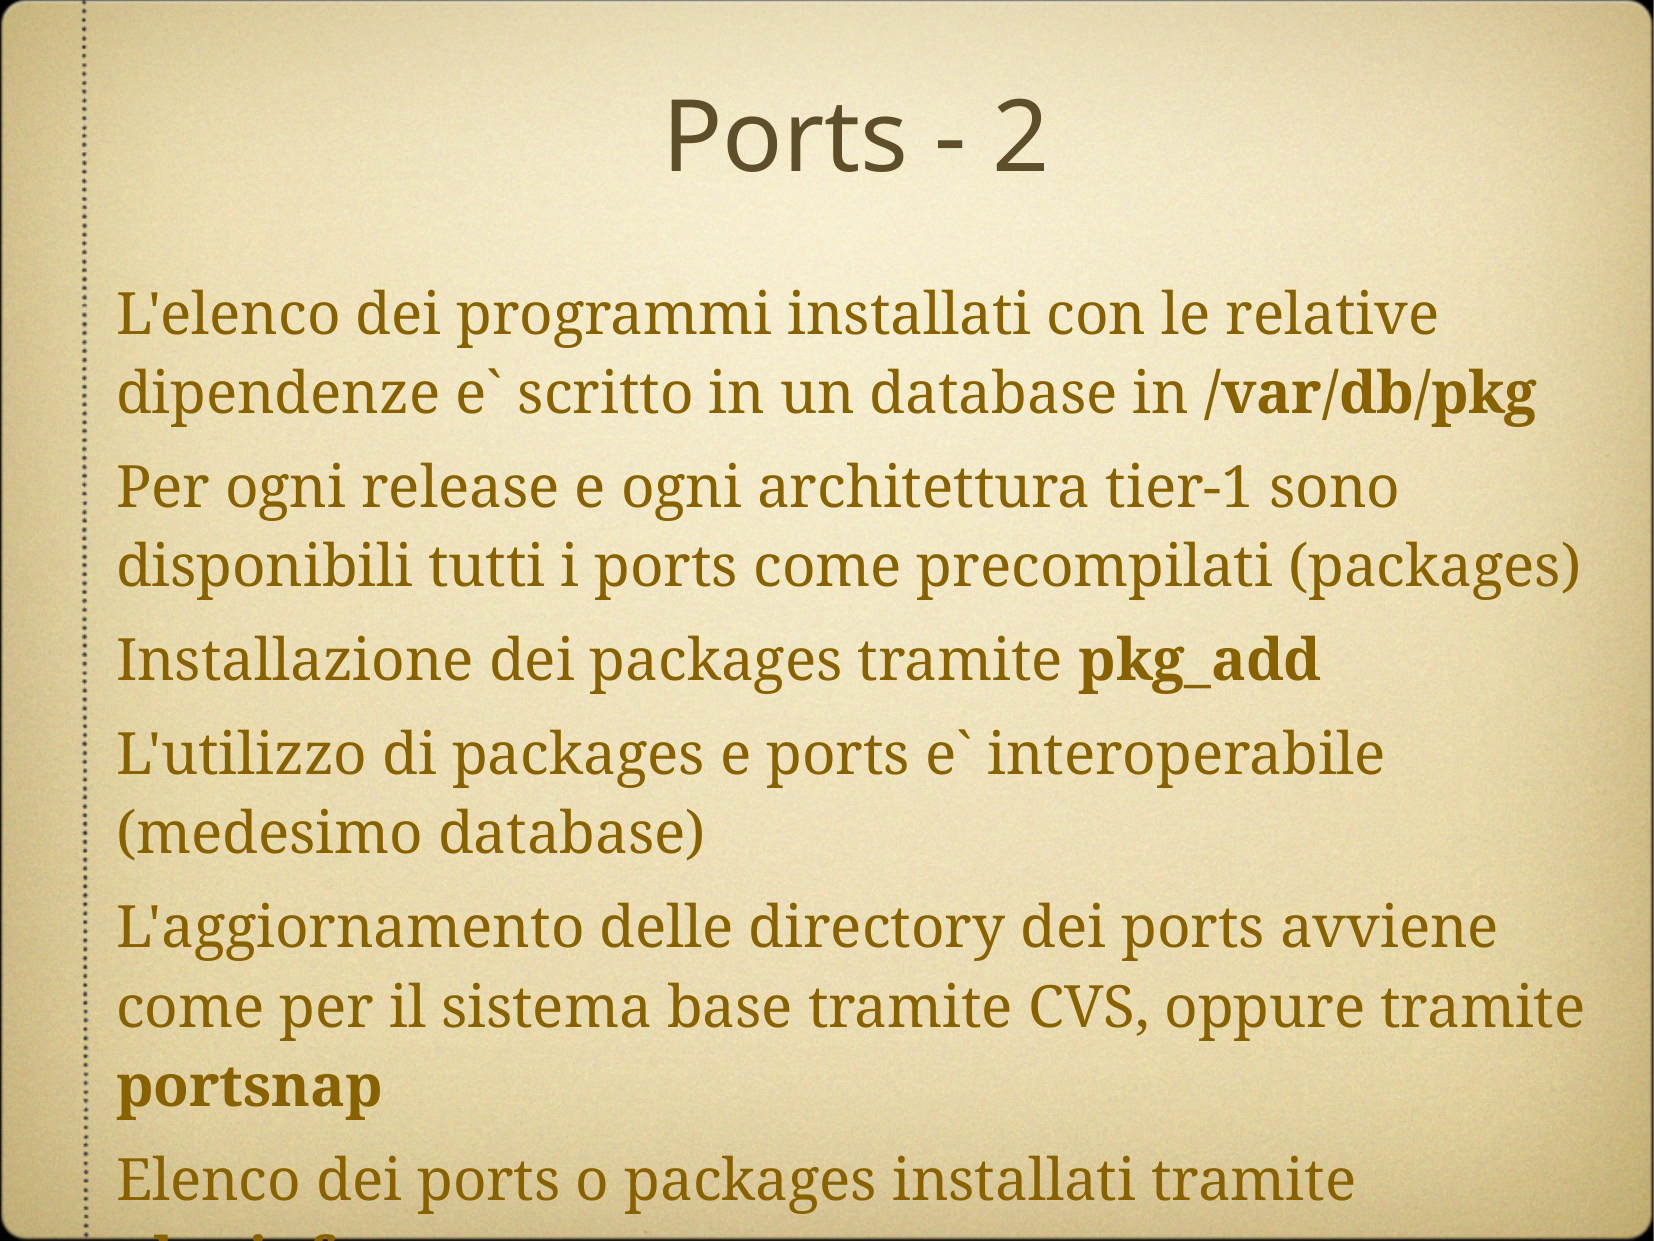

# Ports - 2
L'elenco dei programmi installati con le relative dipendenze e` scritto in un database in /var/db/pkg
Per ogni release e ogni architettura tier-1 sono disponibili tutti i ports come precompilati (packages)
Installazione dei packages tramite pkg_add
L'utilizzo di packages e ports e` interoperabile (medesimo database)
L'aggiornamento delle directory dei ports avviene come per il sistema base tramite CVS, oppure tramite portsnap
Elenco dei ports o packages installati tramite pkg_info